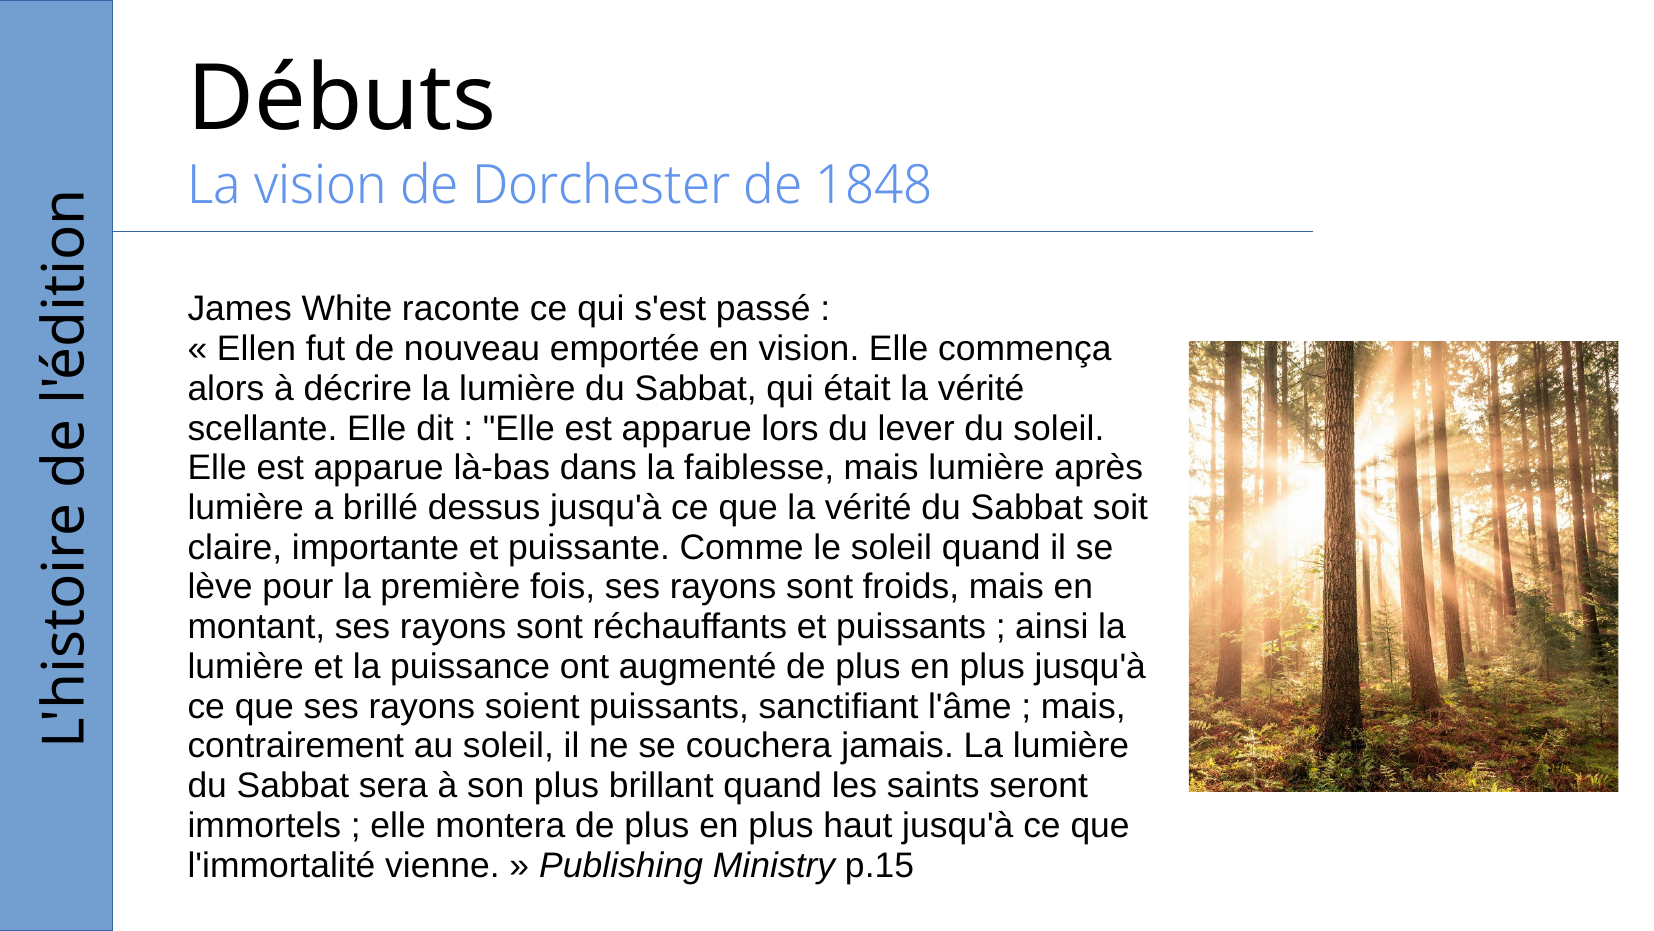

Débuts
La vision de Dorchester de 1848
# James White raconte ce qui s'est passé :
« Ellen fut de nouveau emportée en vision. Elle commença alors à décrire la lumière du Sabbat, qui était la vérité scellante. Elle dit : "Elle est apparue lors du lever du soleil. Elle est apparue là-bas dans la faiblesse, mais lumière après lumière a brillé dessus jusqu'à ce que la vérité du Sabbat soit claire, importante et puissante. Comme le soleil quand il se lève pour la première fois, ses rayons sont froids, mais en montant, ses rayons sont réchauffants et puissants ; ainsi la lumière et la puissance ont augmenté de plus en plus jusqu'à ce que ses rayons soient puissants, sanctifiant l'âme ; mais, contrairement au soleil, il ne se couchera jamais. La lumière du Sabbat sera à son plus brillant quand les saints seront immortels ; elle montera de plus en plus haut jusqu'à ce que l'immortalité vienne. » Publishing Ministry p.15
L'histoire de l'édition